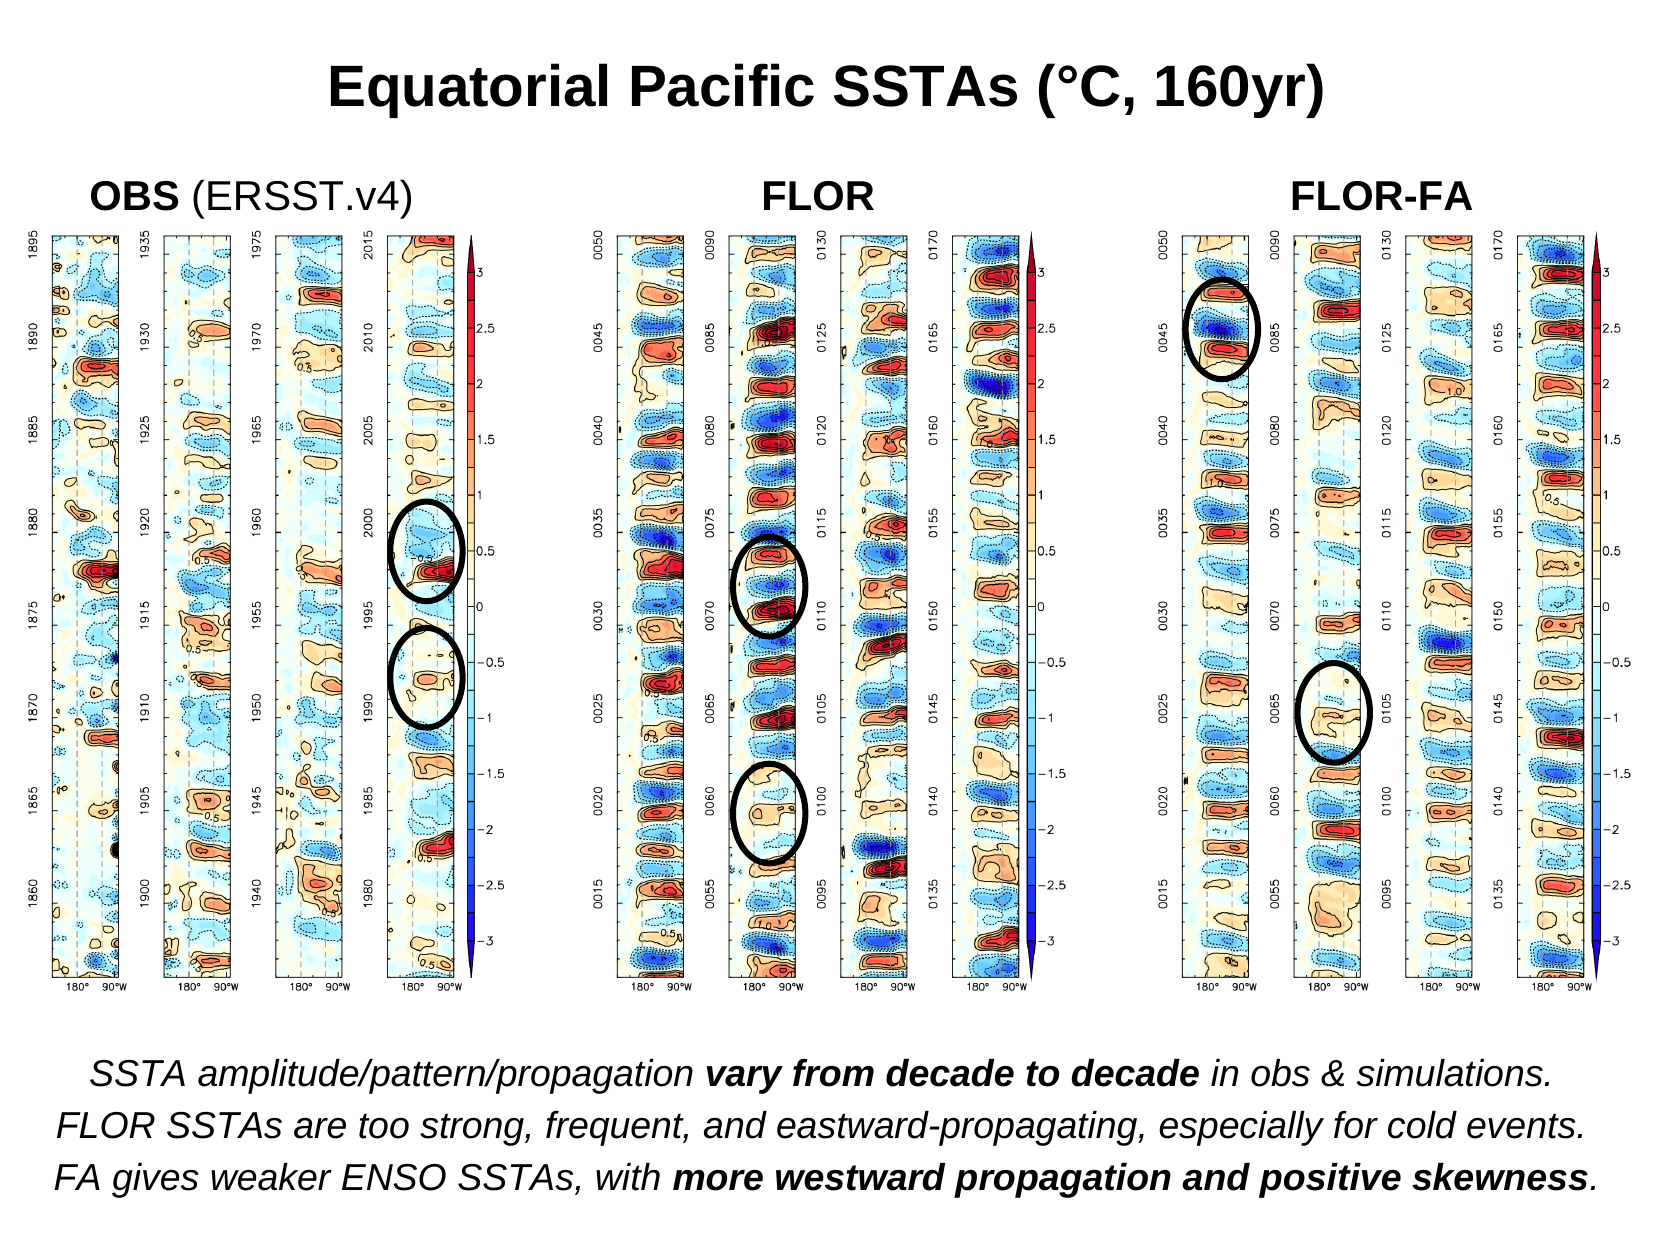

Equatorial Pacific SSTAs (°C, 160yr)
OBS (ERSST.v4)
FLOR
FLOR-FA
SSTA amplitude/pattern/propagation vary from decade to decade in obs & simulations. FLOR SSTAs are too strong, frequent, and eastward-propagating, especially for cold events. FA gives weaker ENSO SSTAs, with more westward propagation and positive skewness.